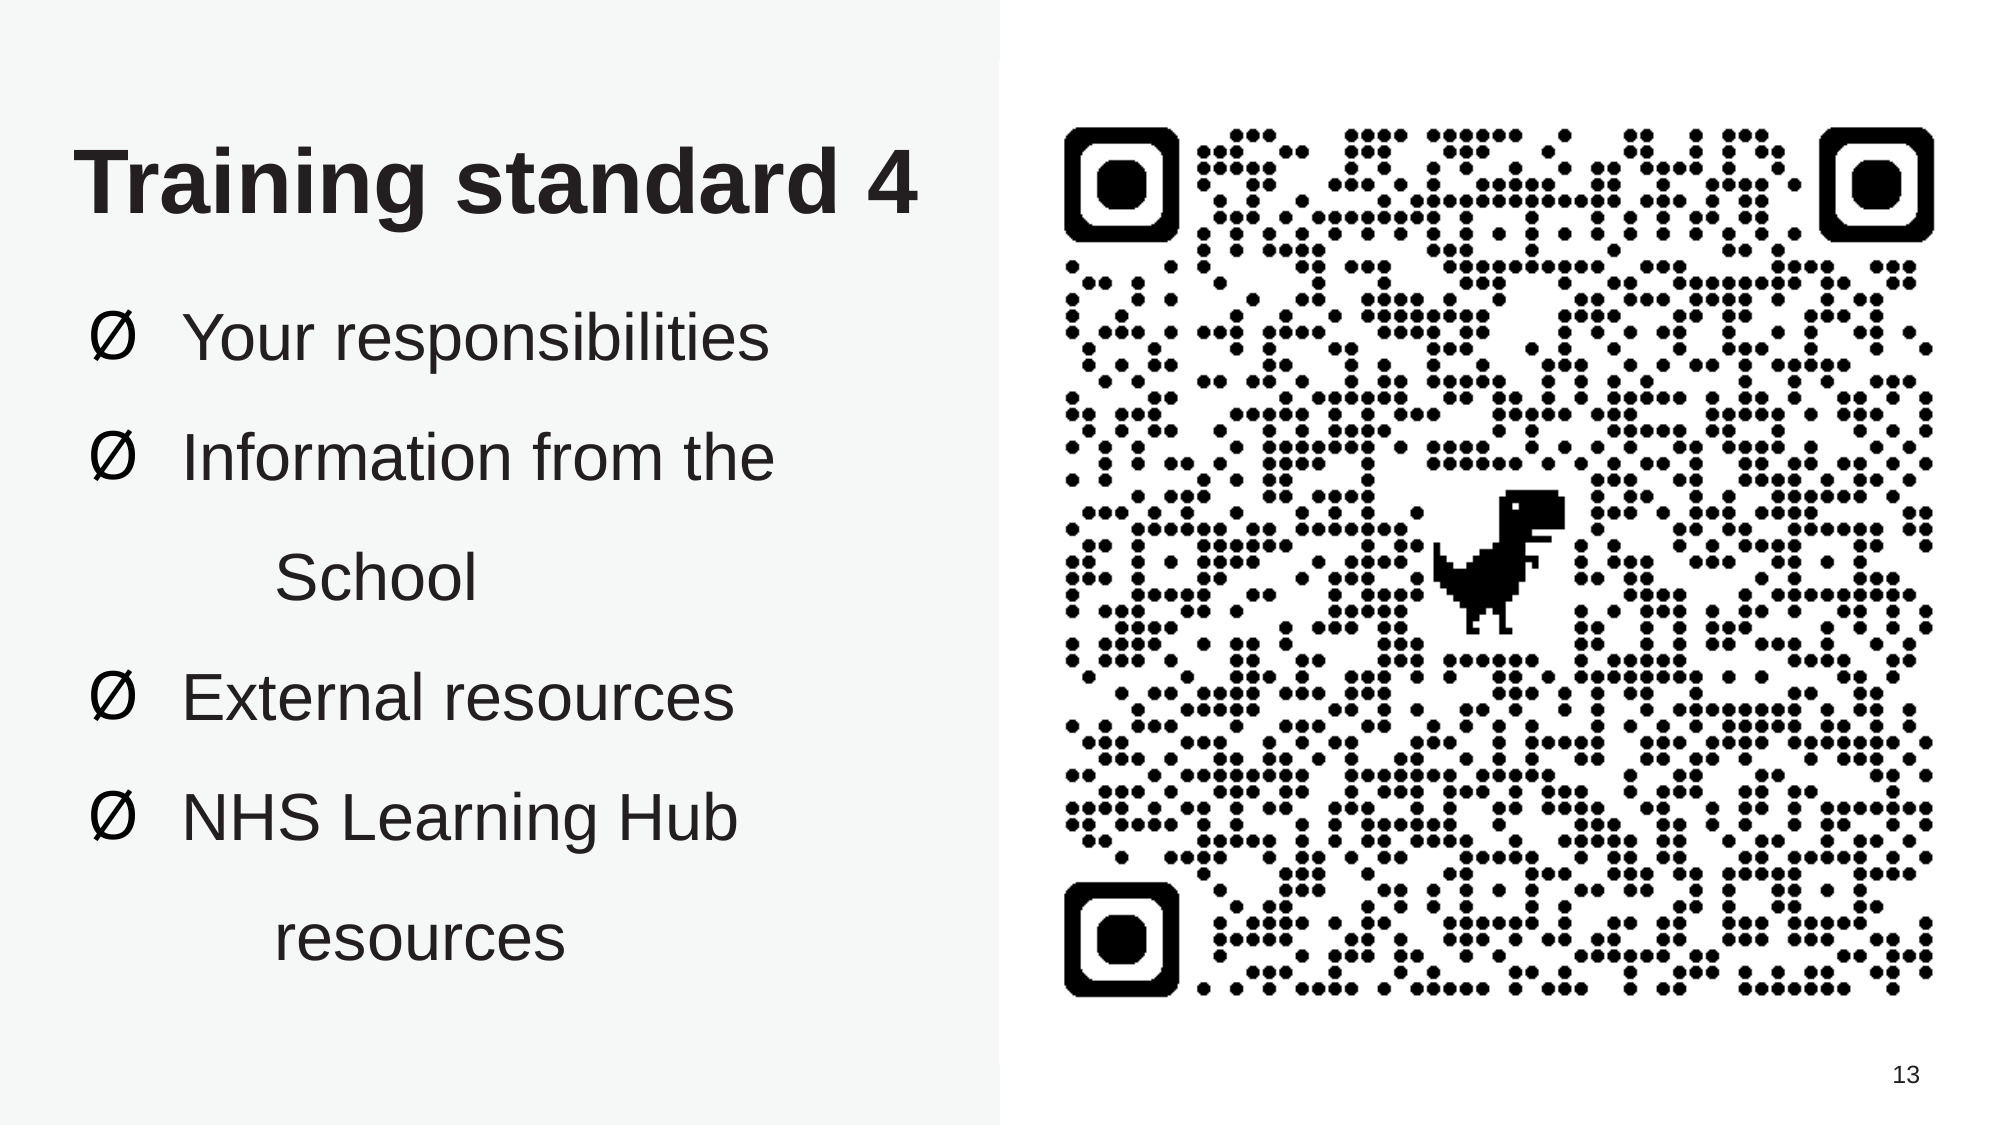

# Training standard 4
Your responsibilities
Information from the School
External resources
NHS Learning Hub resources